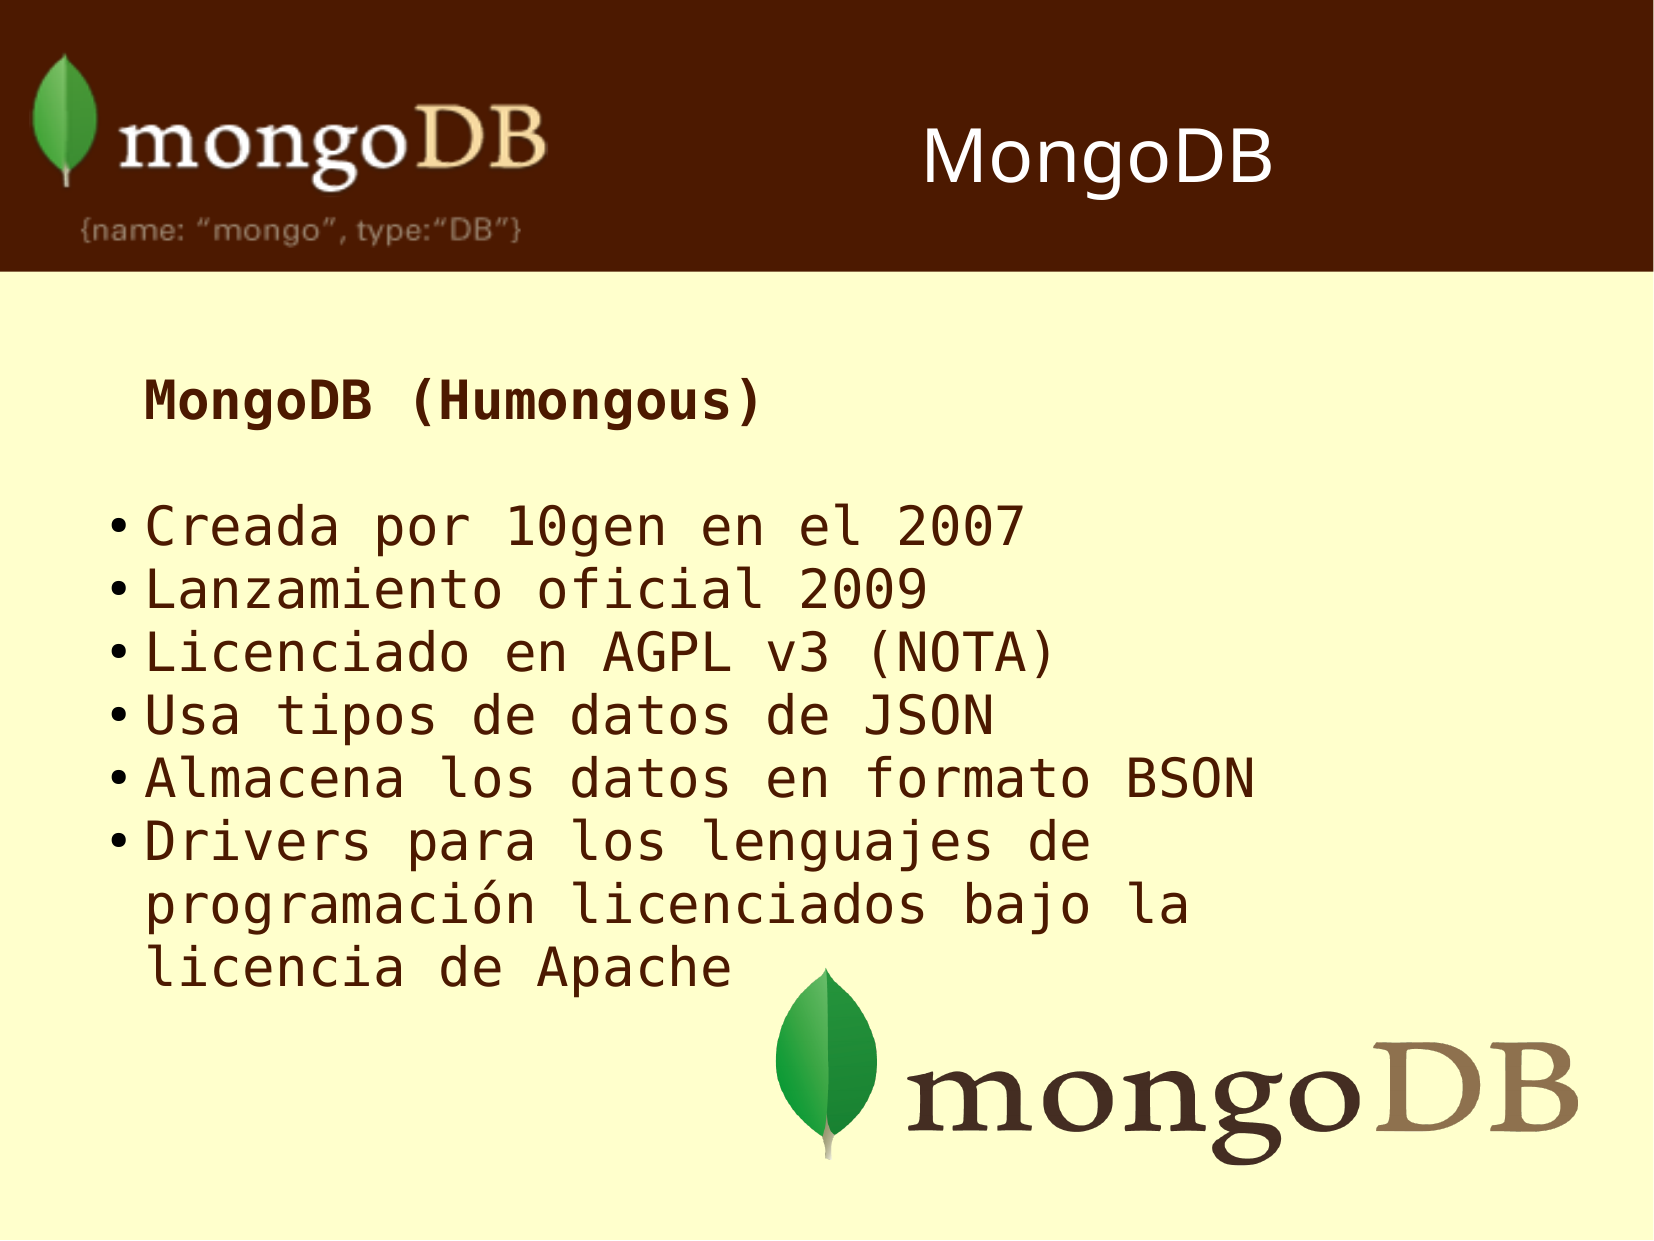

# MongoDB
MongoDB (Humongous)
Creada por 10gen en el 2007
Lanzamiento oficial 2009
Licenciado en AGPL v3 (NOTA)
Usa tipos de datos de JSON
Almacena los datos en formato BSON
Drivers para los lenguajes de programación licenciados bajo la licencia de Apache